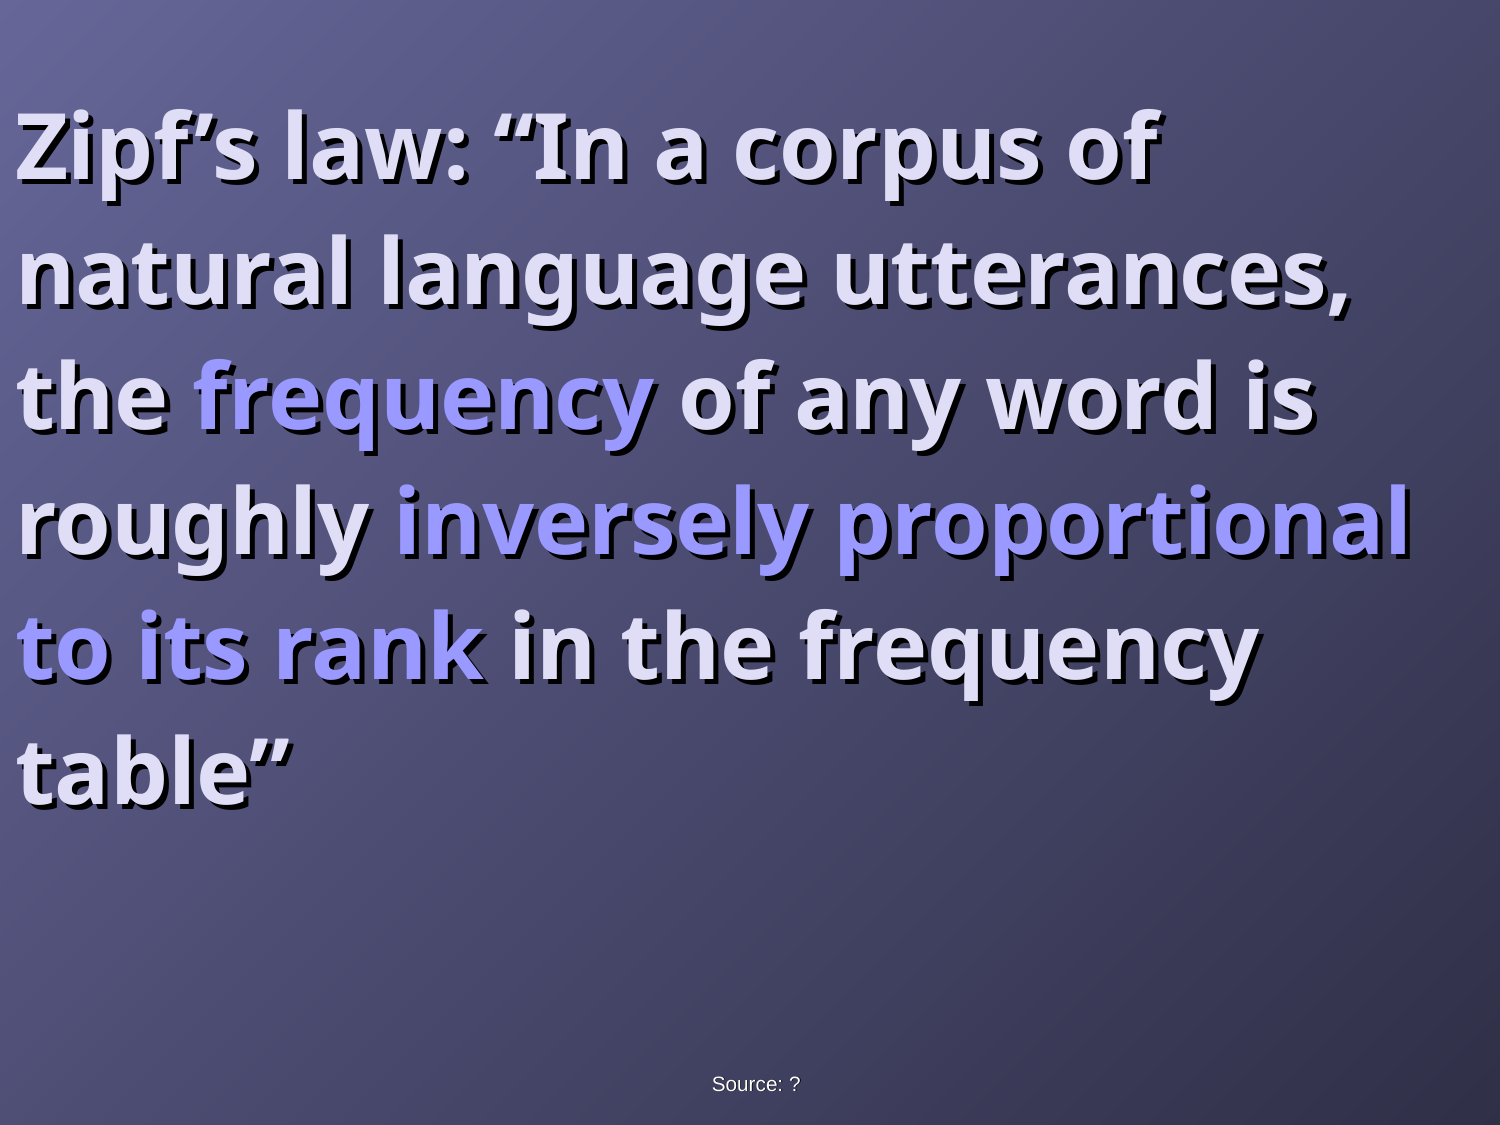

# Zipf’s law: “In a corpus of natural language utterances, the frequency of any word is roughly inversely proportional to its rank in the frequency table”
Source: ?